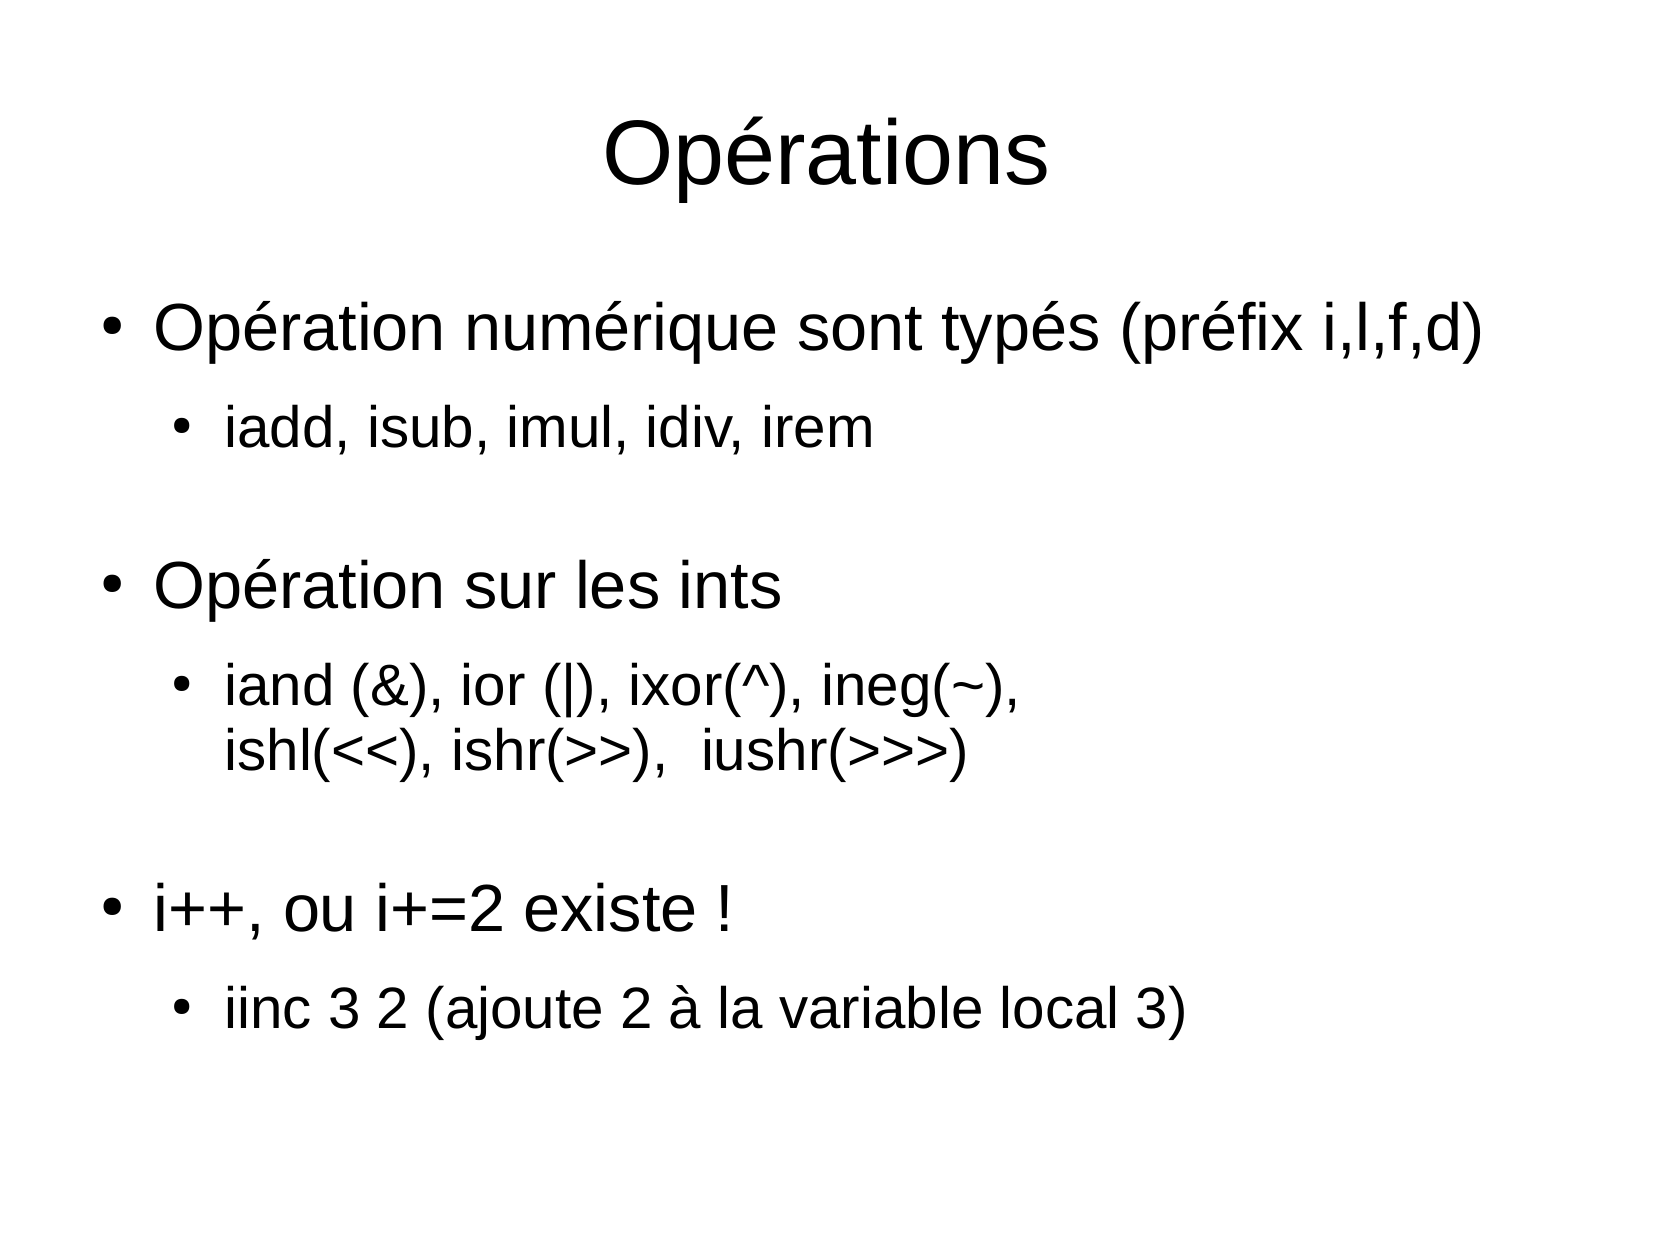

# Opérations
Opération numérique sont typés (préfix i,l,f,d)
iadd, isub, imul, idiv, irem
Opération sur les ints
iand (&), ior (|), ixor(^), ineg(~),
ishl(<<), ishr(>>), iushr(>>>)
i++, ou i+=2 existe !
iinc 3 2 (ajoute 2 à la variable local 3)